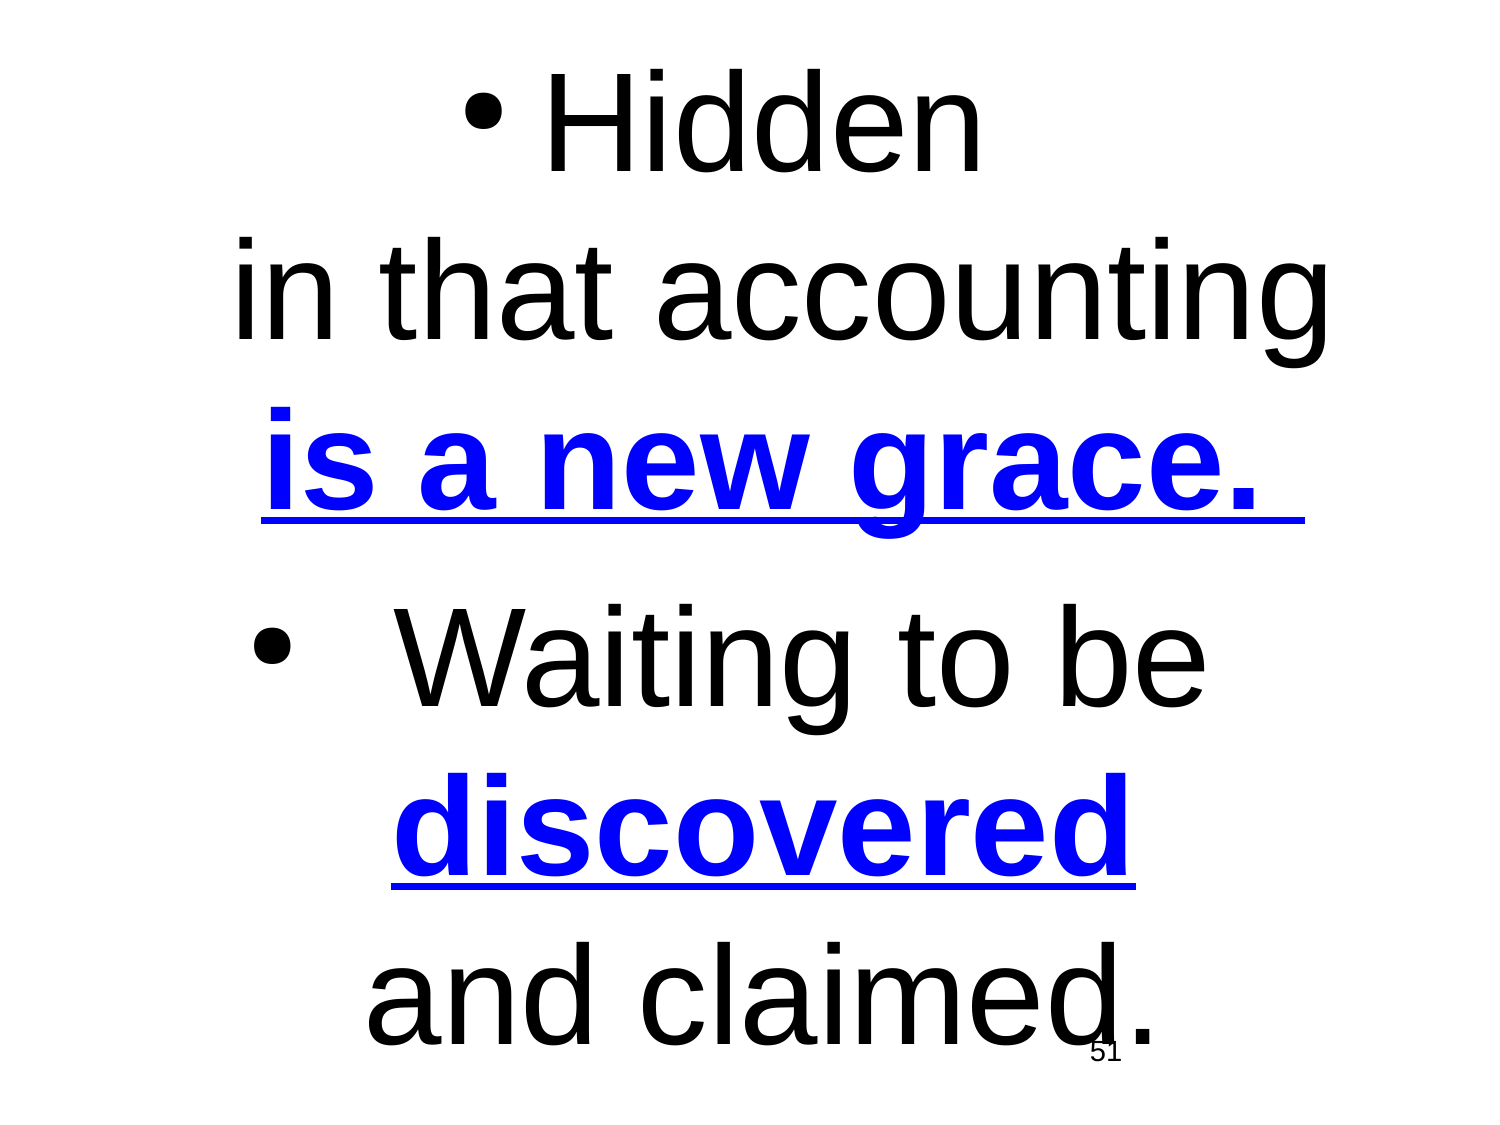

# Hidden in that accounting is a new grace.
 Waiting to be
discovered
and claimed.
51